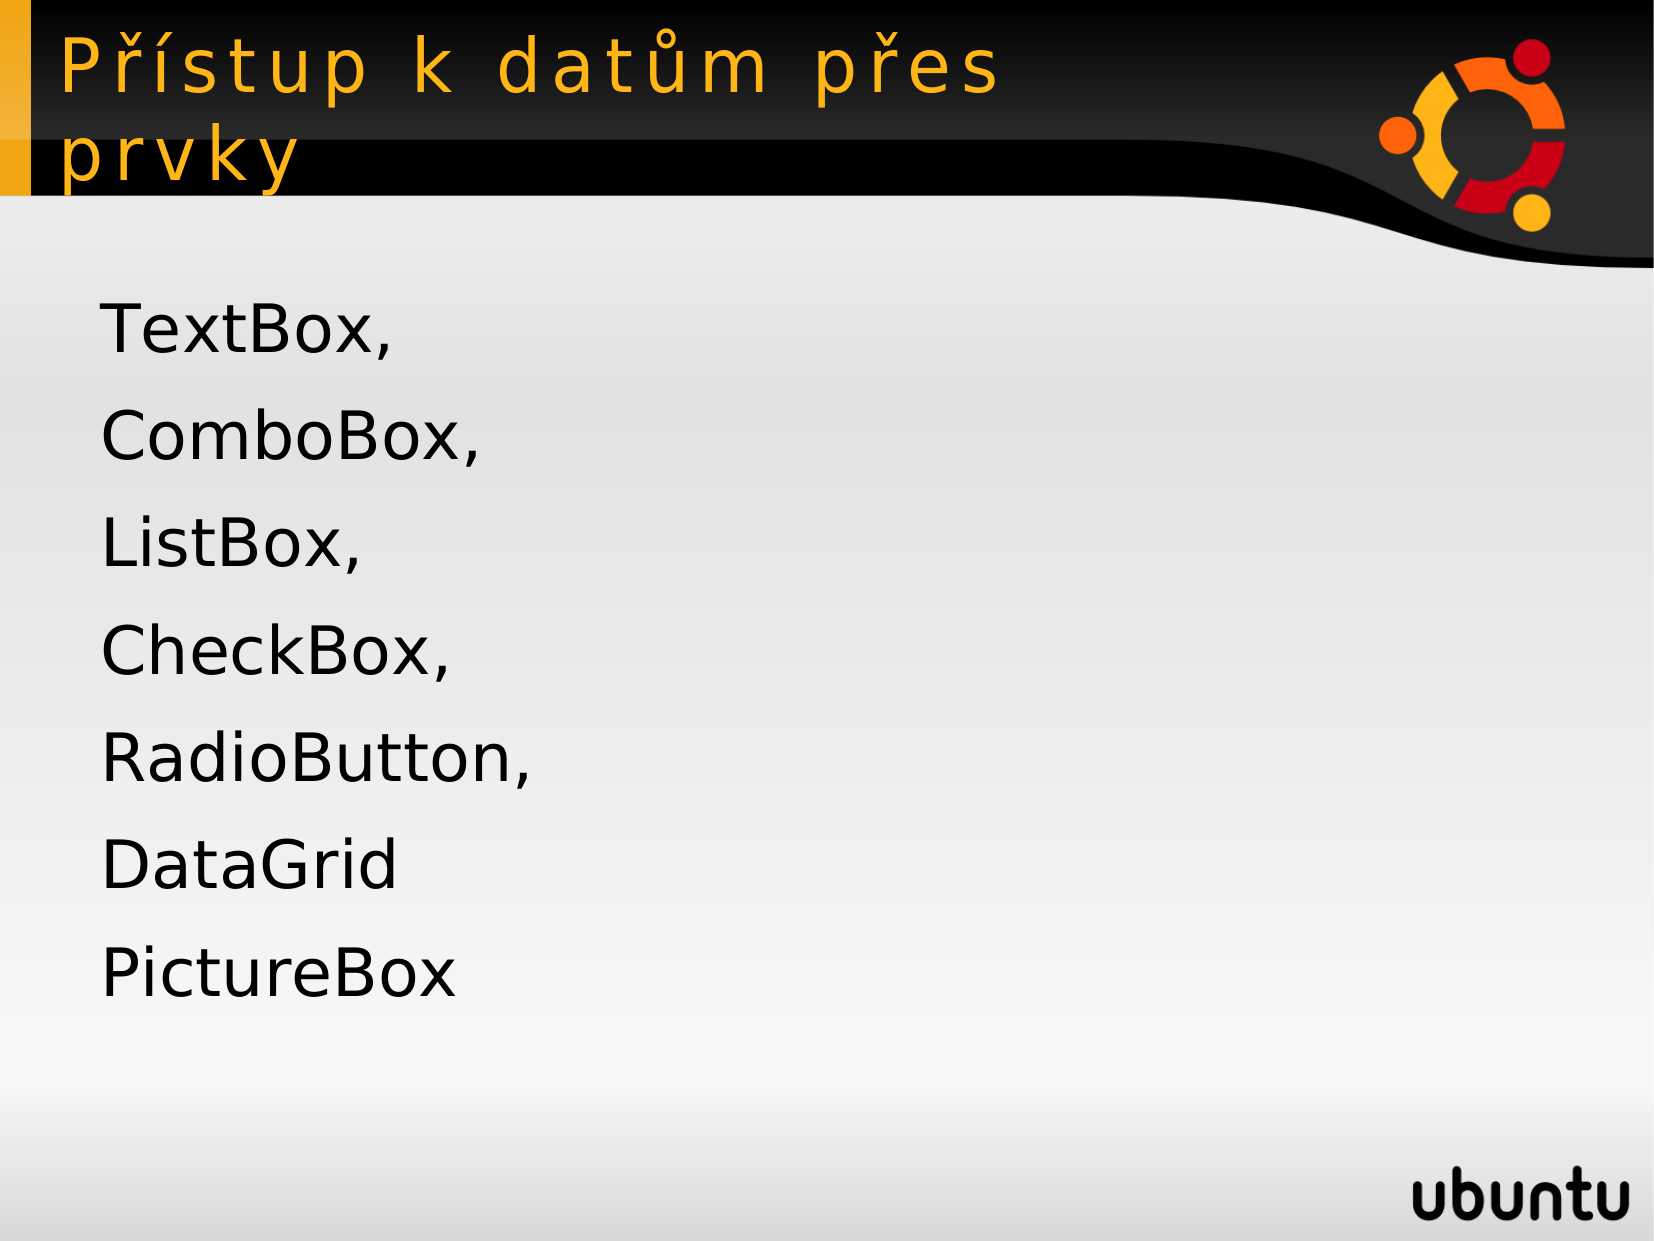

# Přístup k datům přes prvky
TextBox,
ComboBox,
ListBox,
CheckBox,
RadioButton,
DataGrid
PictureBox